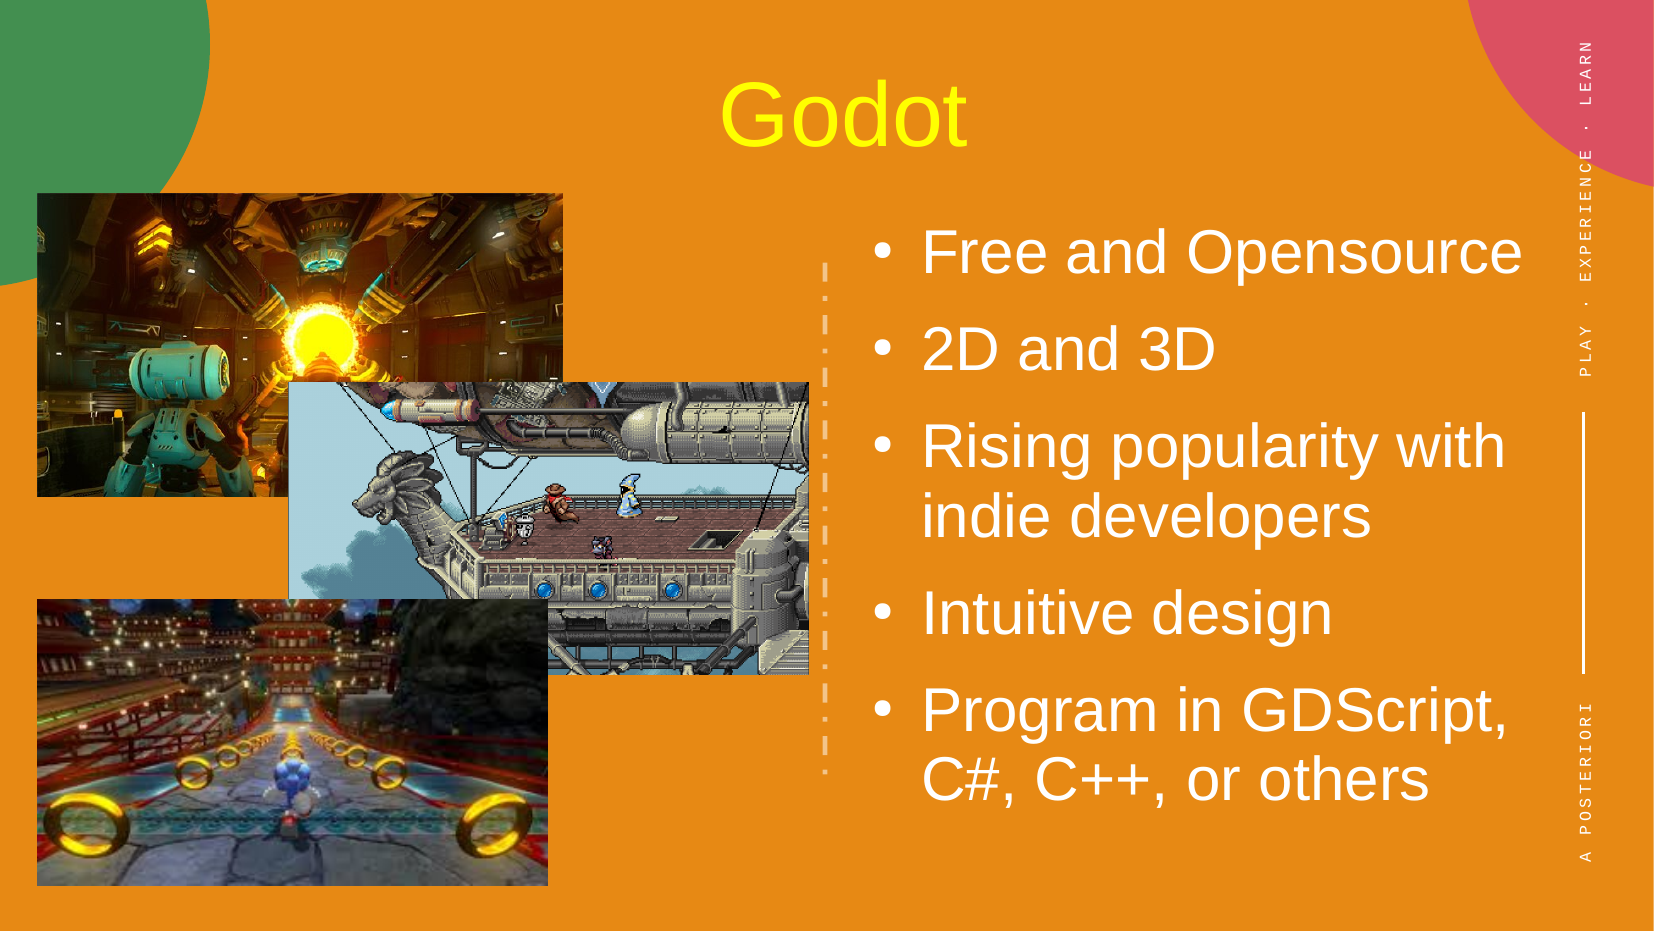

# Godot
Free and Opensource
2D and 3D
Rising popularity with indie developers
Intuitive design
Program in GDScript, C#, C++, or others